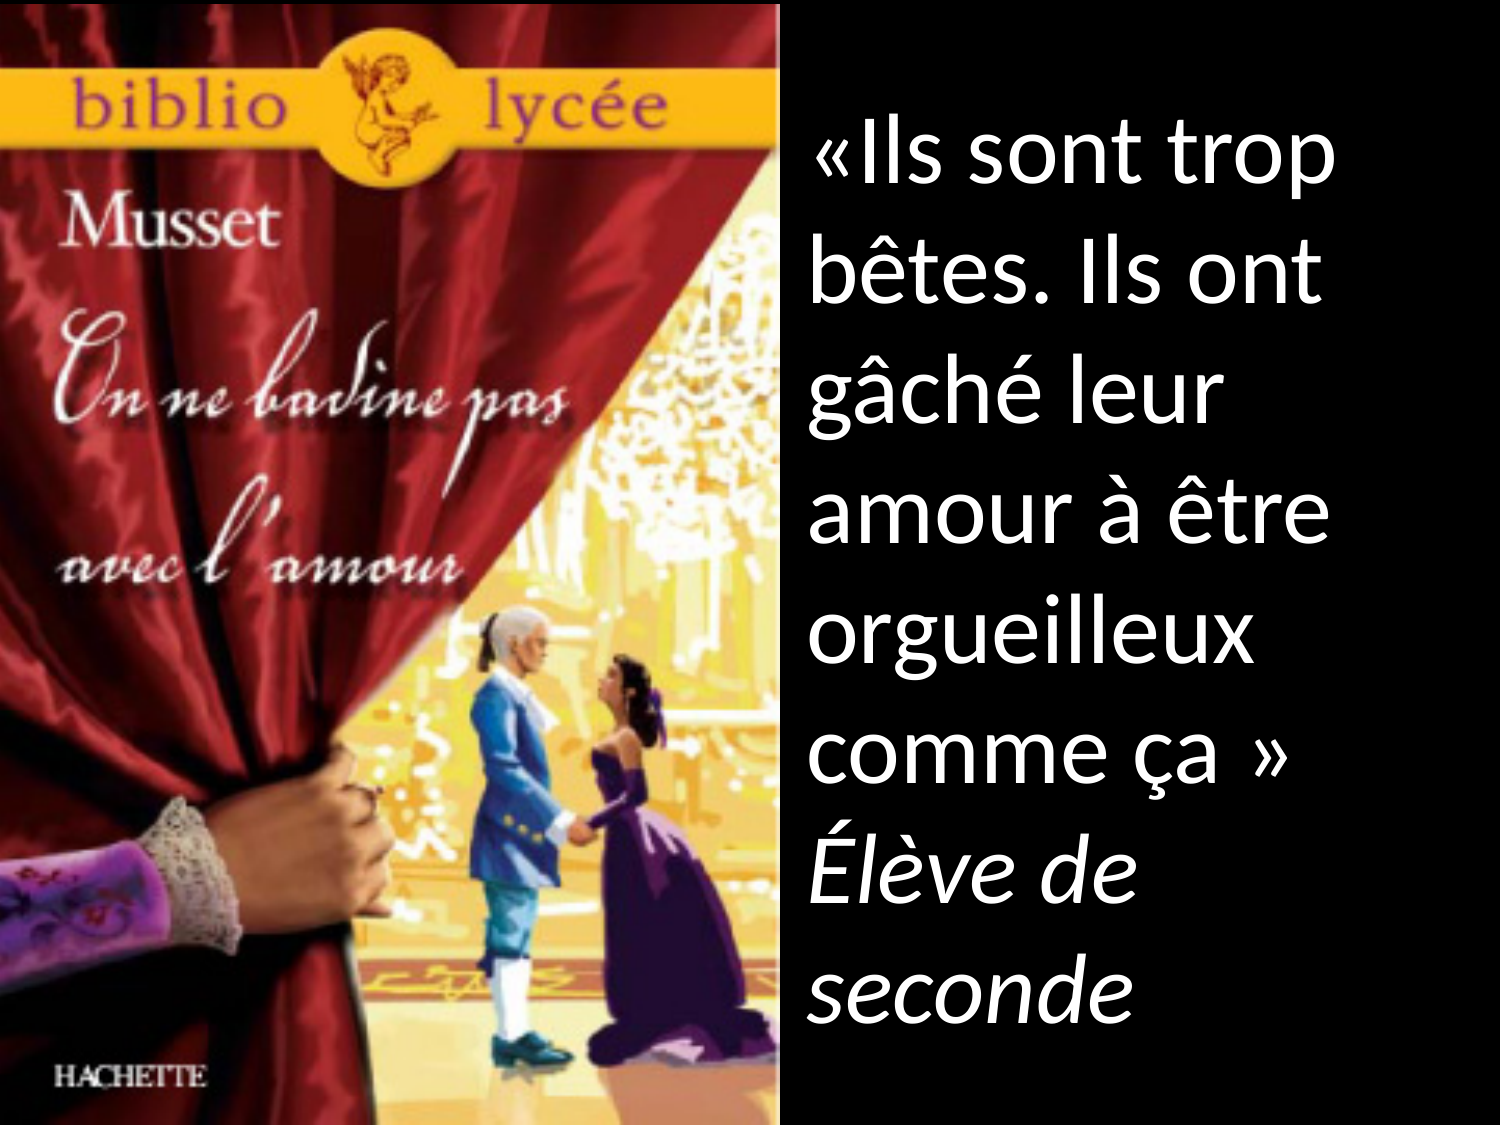

«Ils sont trop bêtes. Ils ont gâché leur amour à être orgueilleux comme ça »
Élève de seconde